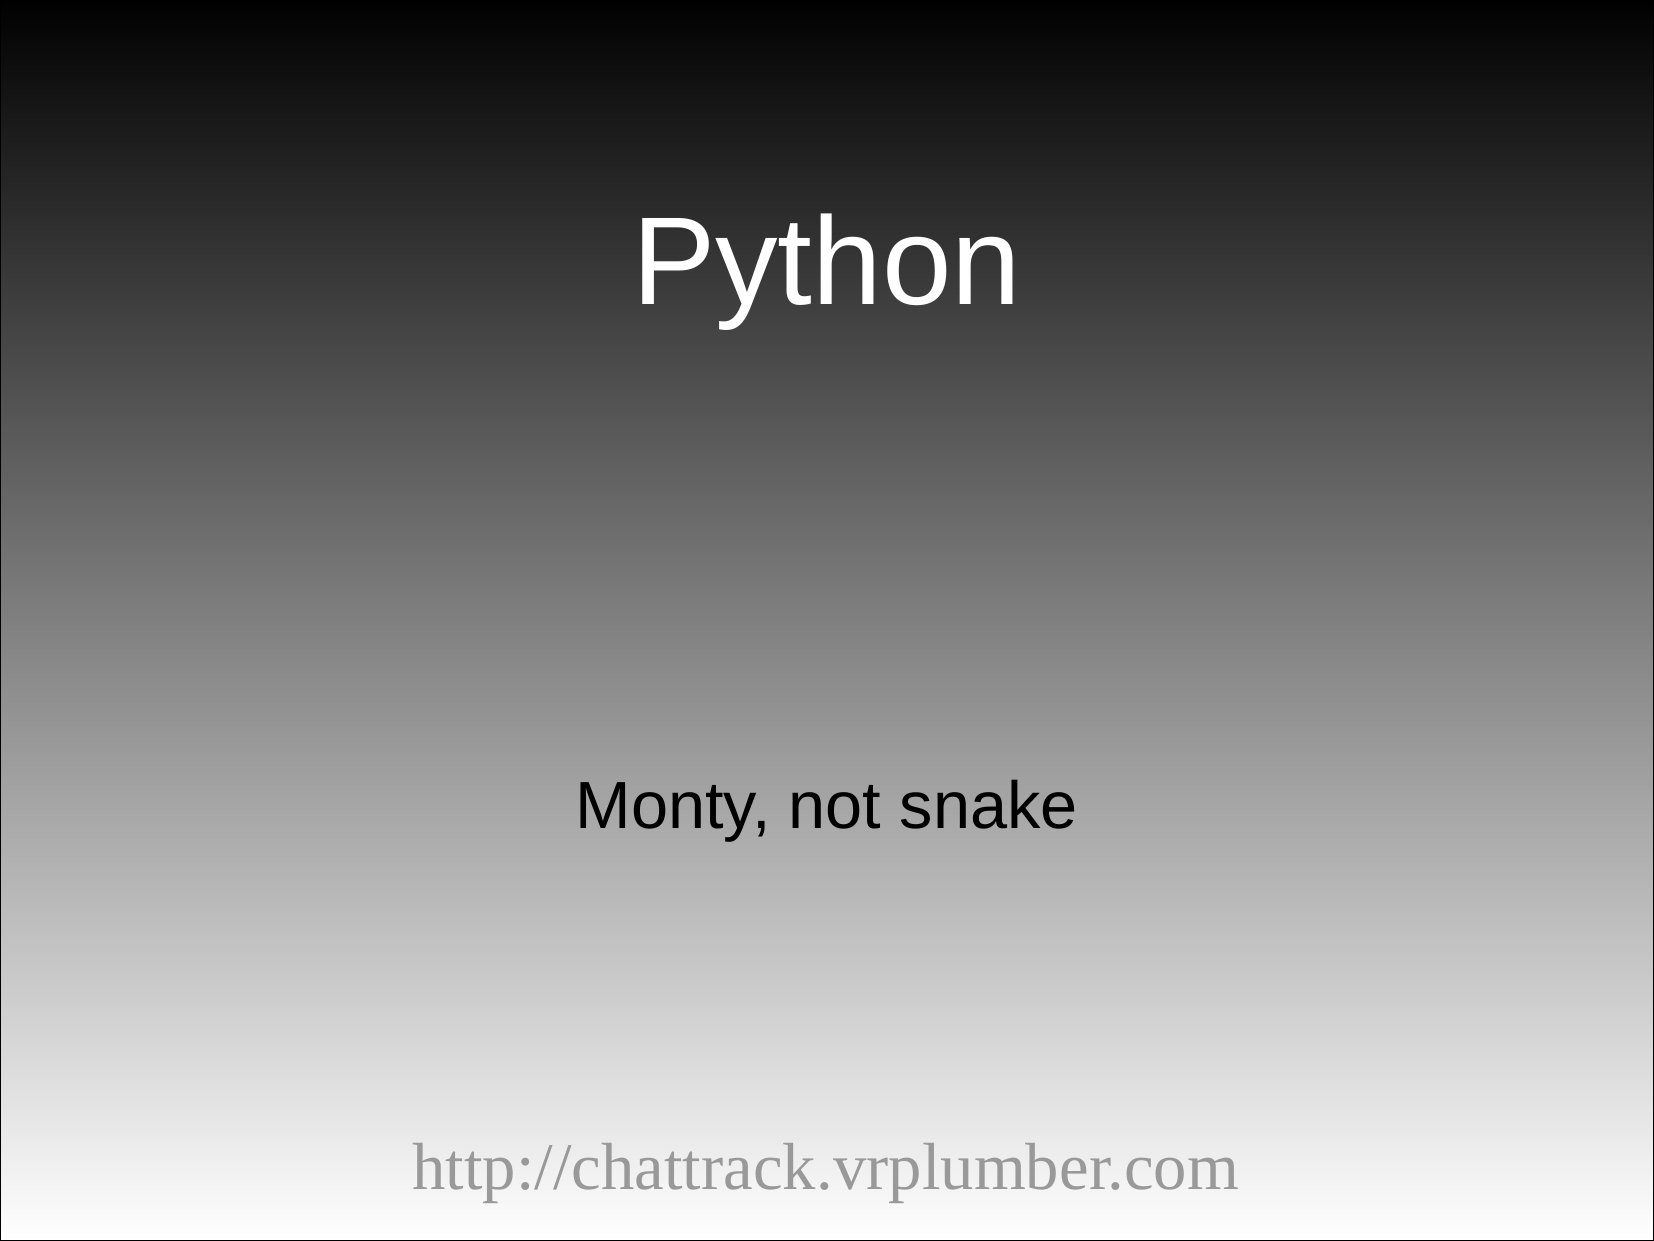

# Python
Monty, not snake
http://chattrack.vrplumber.com
6